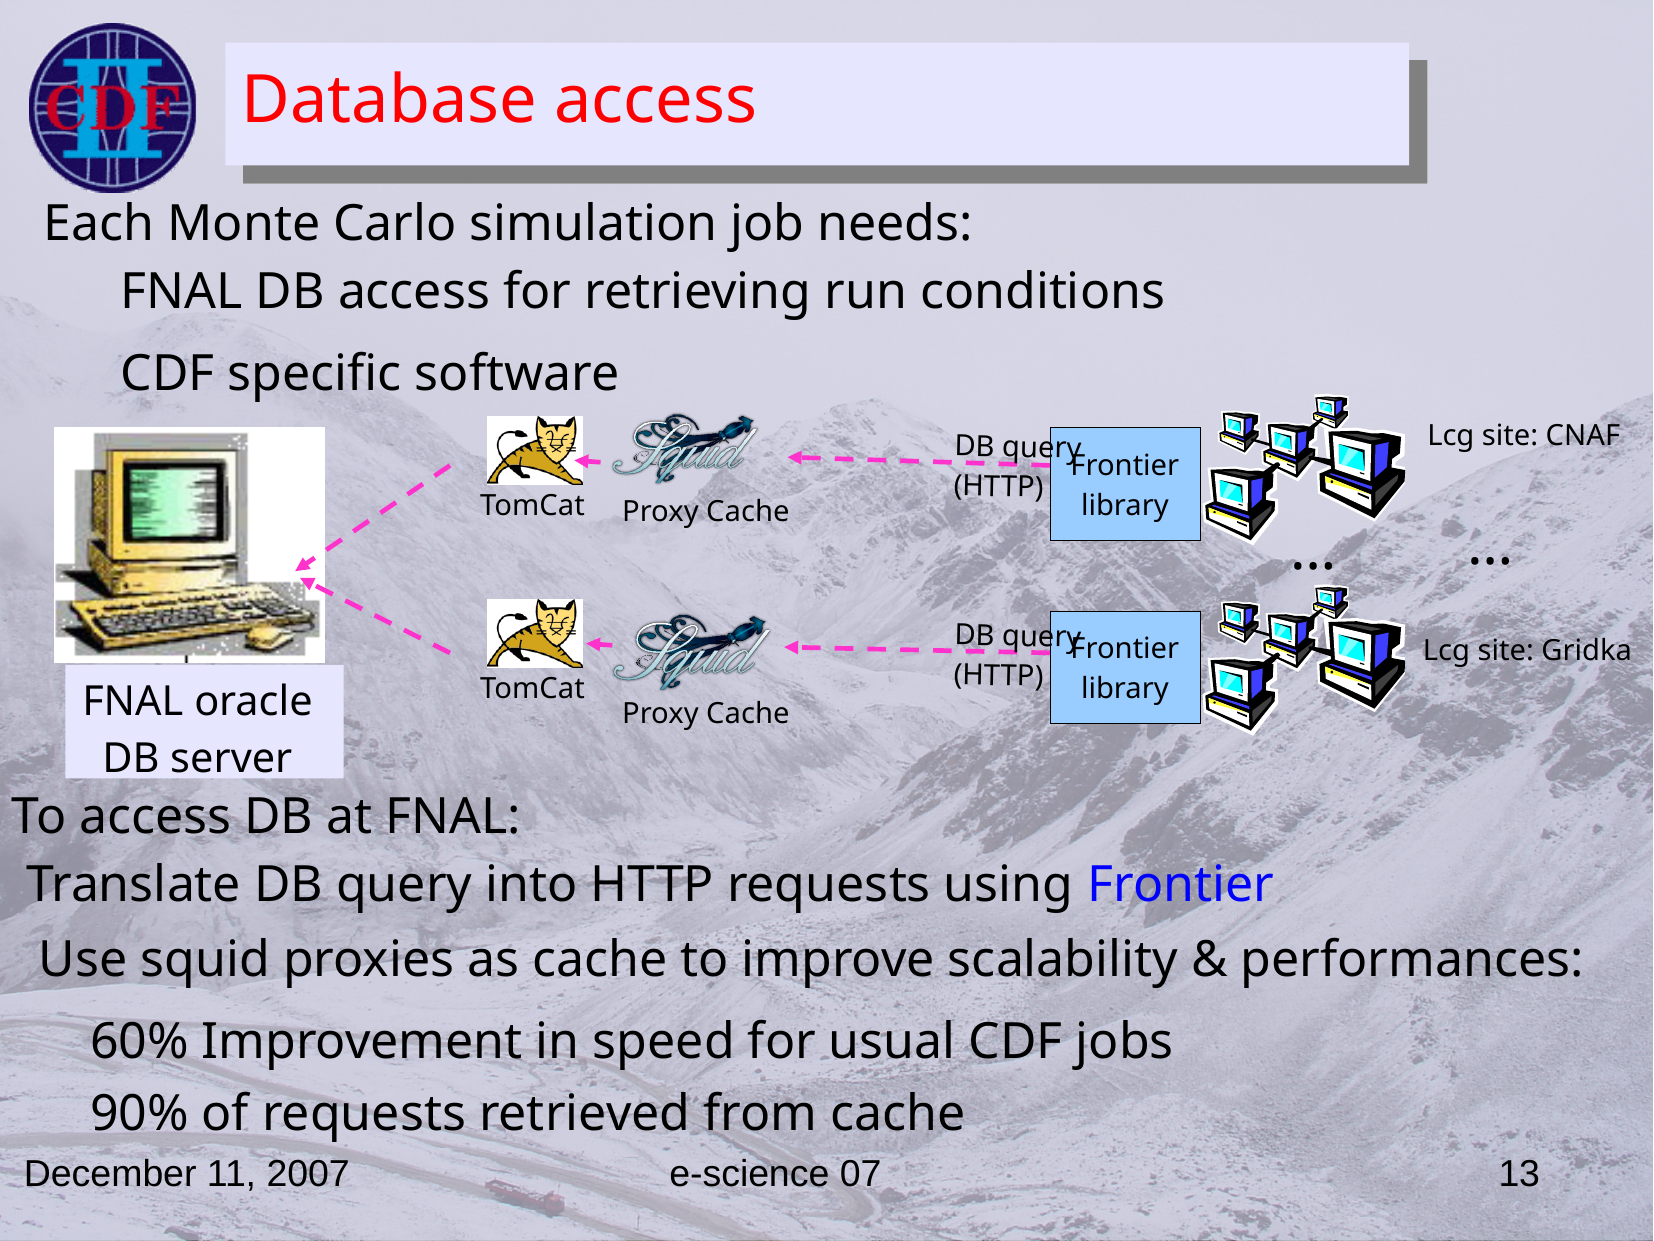

Database access
Each Monte Carlo simulation job needs:
FNAL DB access for retrieving run conditions
CDF specific software
Lcg site: CNAF
DB query
(HTTP)
Frontier
library
TomCat
Proxy Cache
…
…
DB query
(HTTP)
Frontier
library
Lcg site: Gridka
TomCat
FNAL oracle
DB server
Proxy Cache
# To access DB at FNAL:
Translate DB query into HTTP requests using Frontier
 Use squid proxies as cache to improve scalability & performances:
 60% Improvement in speed for usual CDF jobs
 90% of requests retrieved from cache
December 11, 2007
13
e-science 07
December 11, 2007